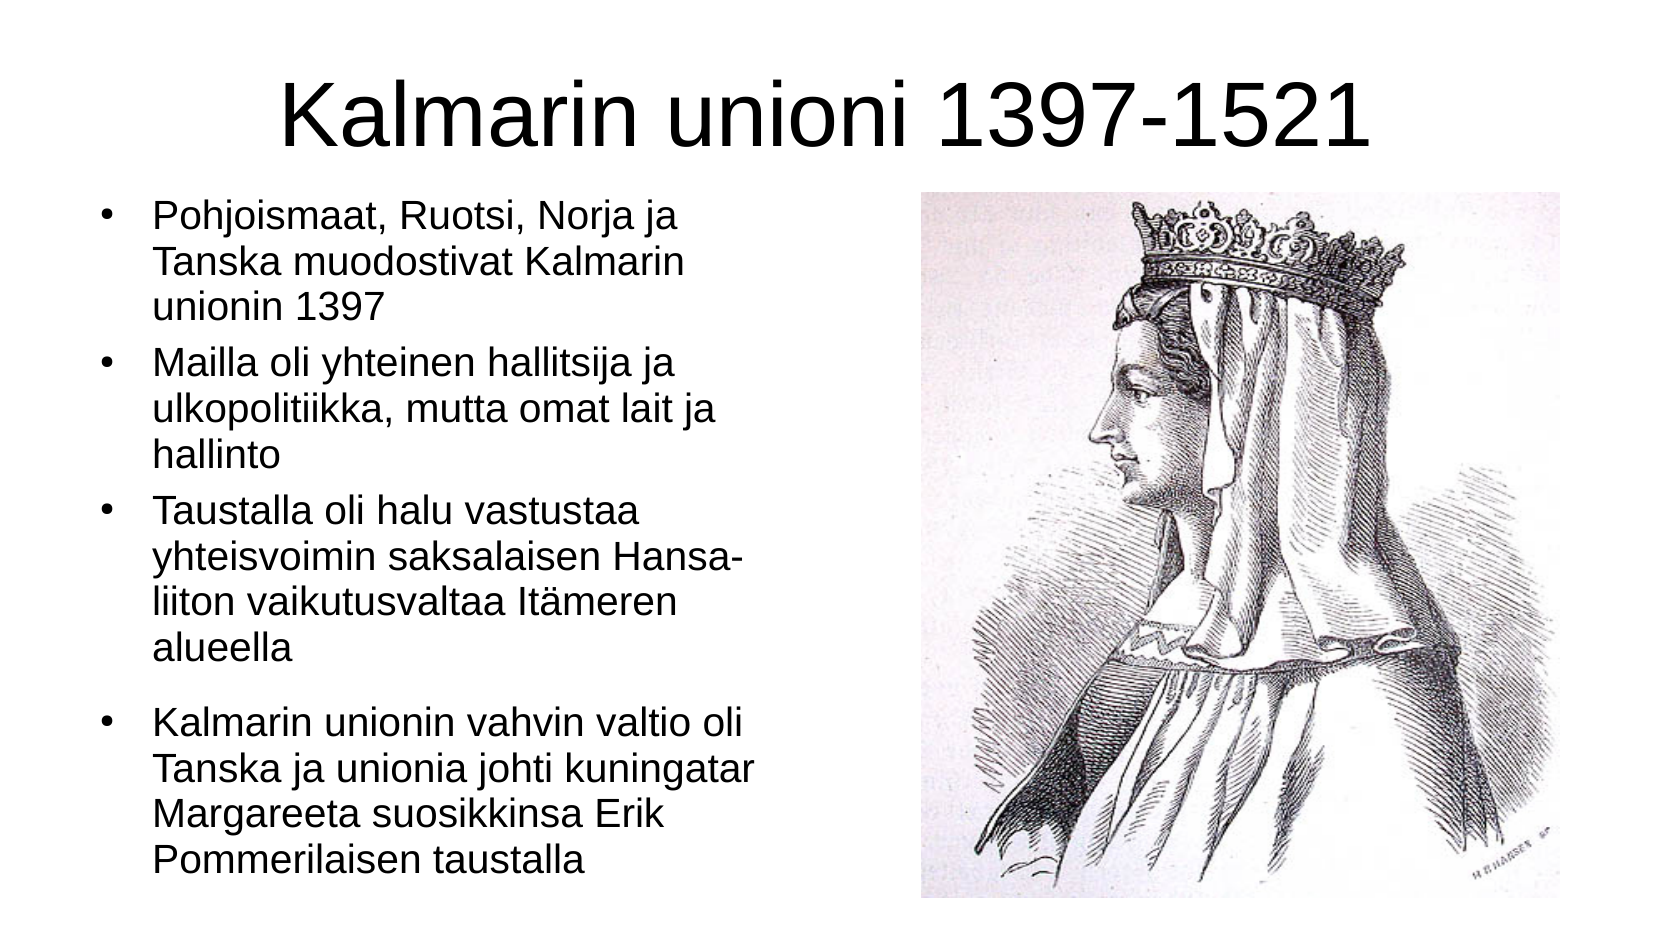

# Kalmarin unioni 1397-1521
Pohjoismaat, Ruotsi, Norja ja Tanska muodostivat Kalmarin unionin 1397
Mailla oli yhteinen hallitsija ja ulkopolitiikka, mutta omat lait ja hallinto
Taustalla oli halu vastustaa yhteisvoimin saksalaisen Hansa-liiton vaikutusvaltaa Itämeren alueella
Kalmarin unionin vahvin valtio oli Tanska ja unionia johti kuningatar Margareeta suosikkinsa Erik Pommerilaisen taustalla